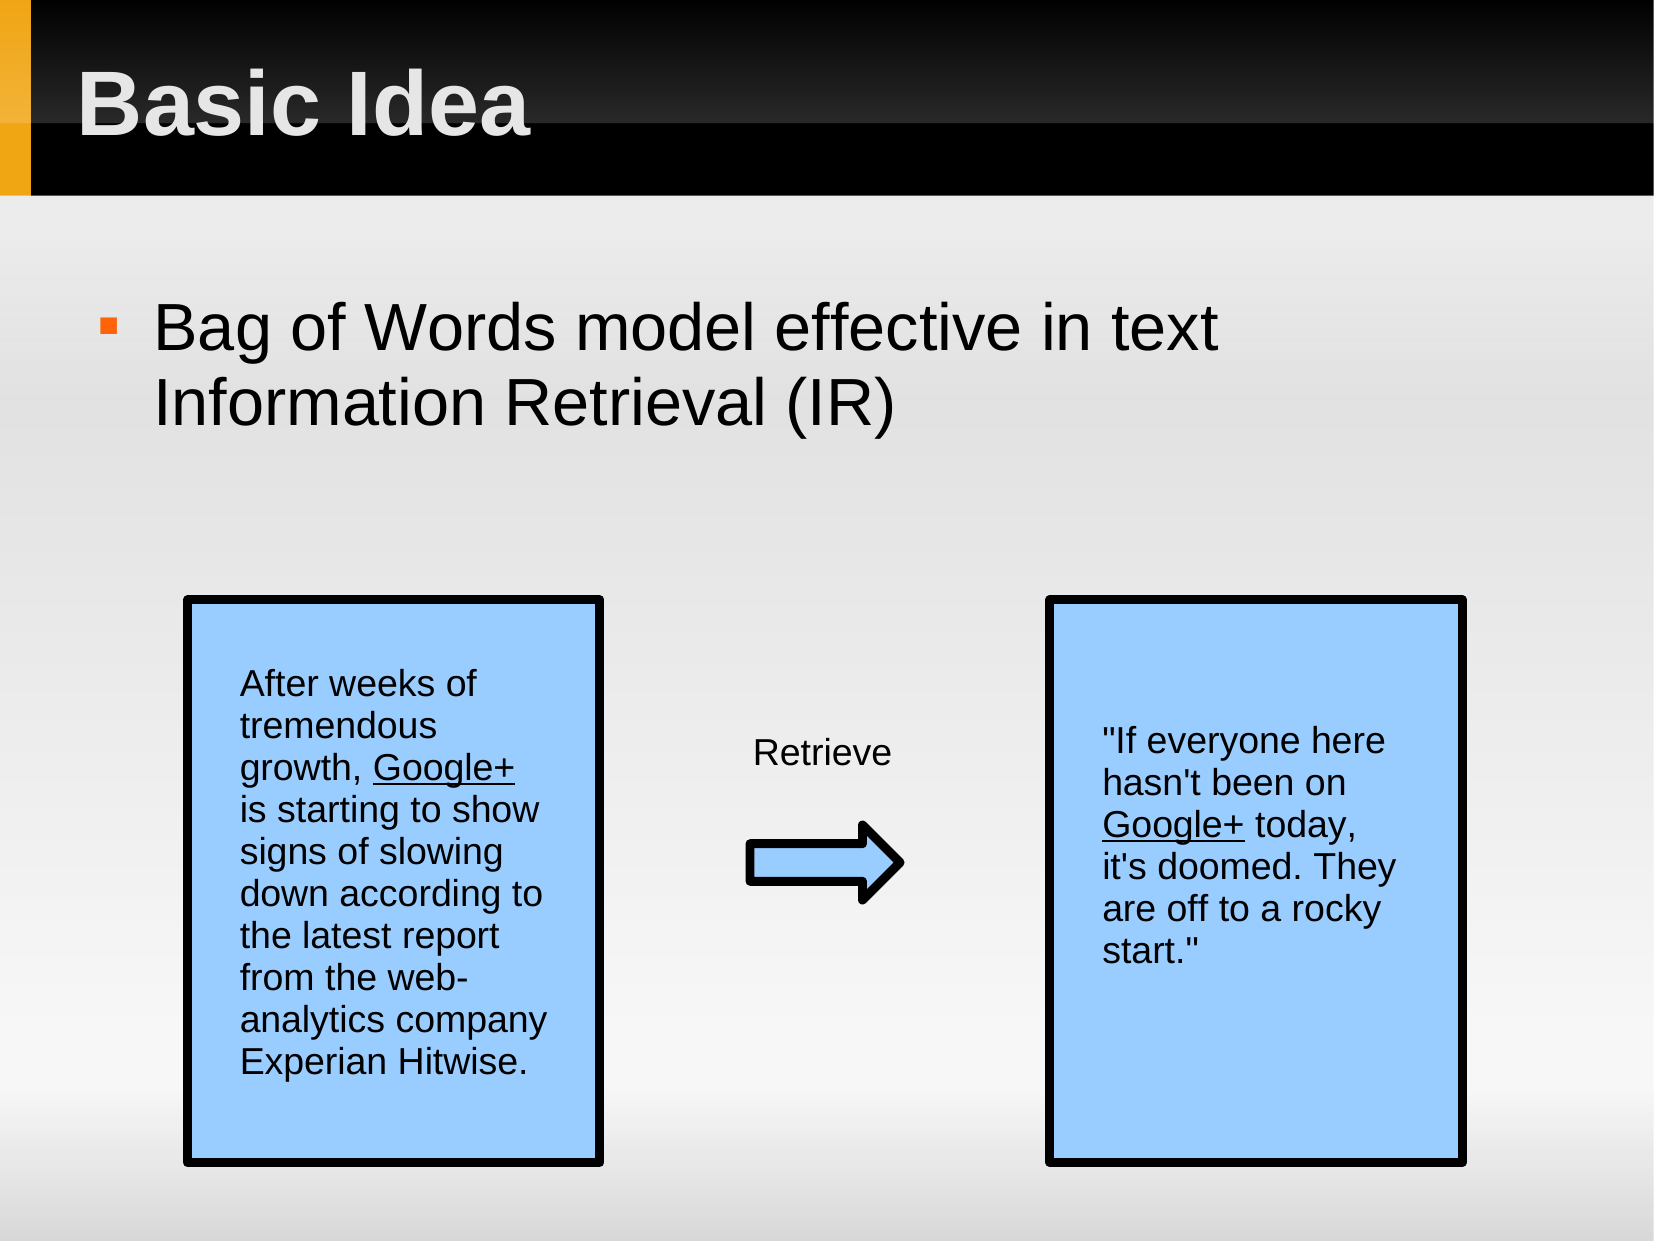

# Basic Idea
Bag of Words model effective in text Information Retrieval (IR)
After weeks of tremendous growth, Google+ is starting to show signs of slowing down according to the latest report from the web-analytics company Experian Hitwise.
"If everyone here hasn't been on Google+ today, it's doomed. They are off to a rocky start."
Retrieve